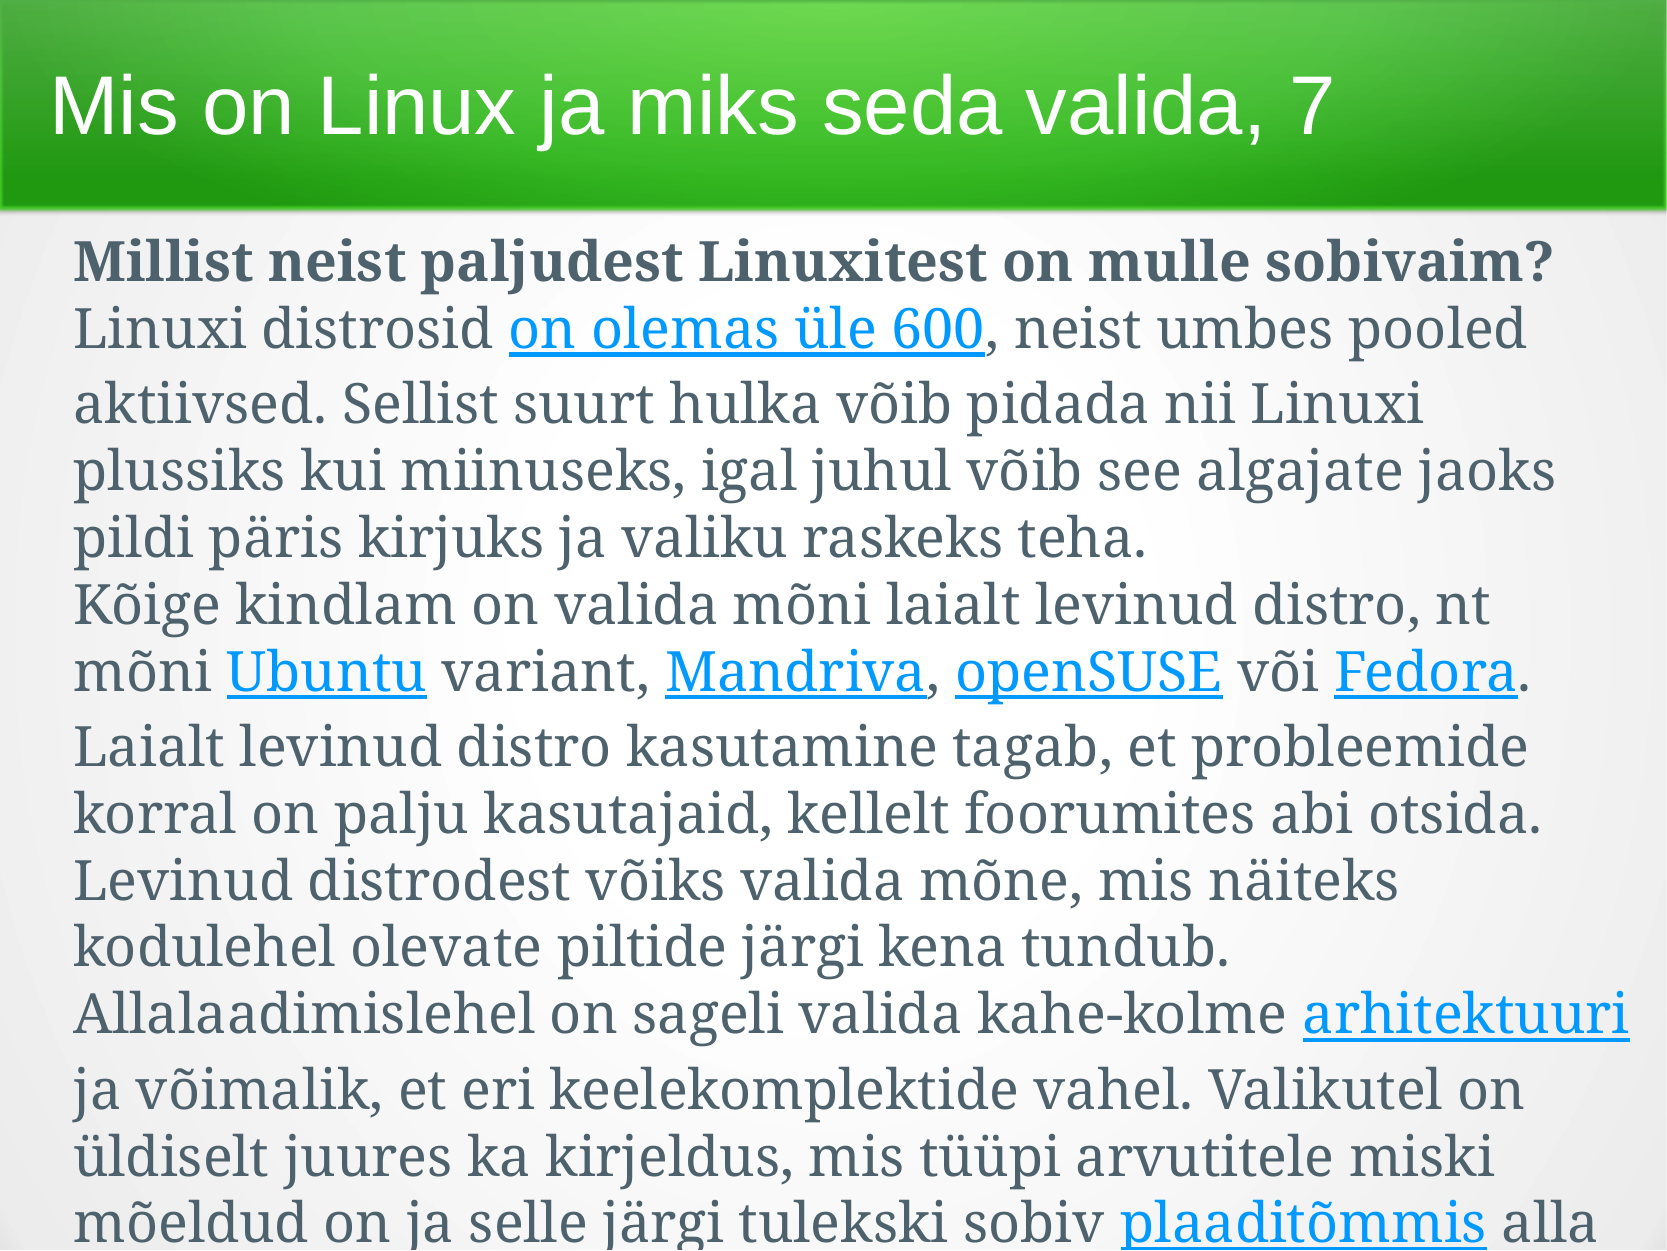

# Mis on Linux ja miks seda valida, 7
Millist neist paljudest Linuxitest on mulle sobivaim?
Linuxi distrosid on olemas üle 600, neist umbes pooled aktiivsed. Sellist suurt hulka võib pidada nii Linuxi plussiks kui miinuseks, igal juhul võib see algajate jaoks pildi päris kirjuks ja valiku raskeks teha.
Kõige kindlam on valida mõni laialt levinud distro, nt mõni Ubuntu variant, Mandriva, openSUSE või Fedora. Laialt levinud distro kasutamine tagab, et probleemide korral on palju kasutajaid, kellelt foorumites abi otsida.
Levinud distrodest võiks valida mõne, mis näiteks kodulehel olevate piltide järgi kena tundub. Allalaadimislehel on sageli valida kahe-kolme arhitektuuri ja võimalik, et eri keelekomplektide vahel. Valikutel on üldiselt juures ka kirjeldus, mis tüüpi arvutitele miski mõeldud on ja selle järgi tulekski sobiv plaaditõmmis alla laadida.